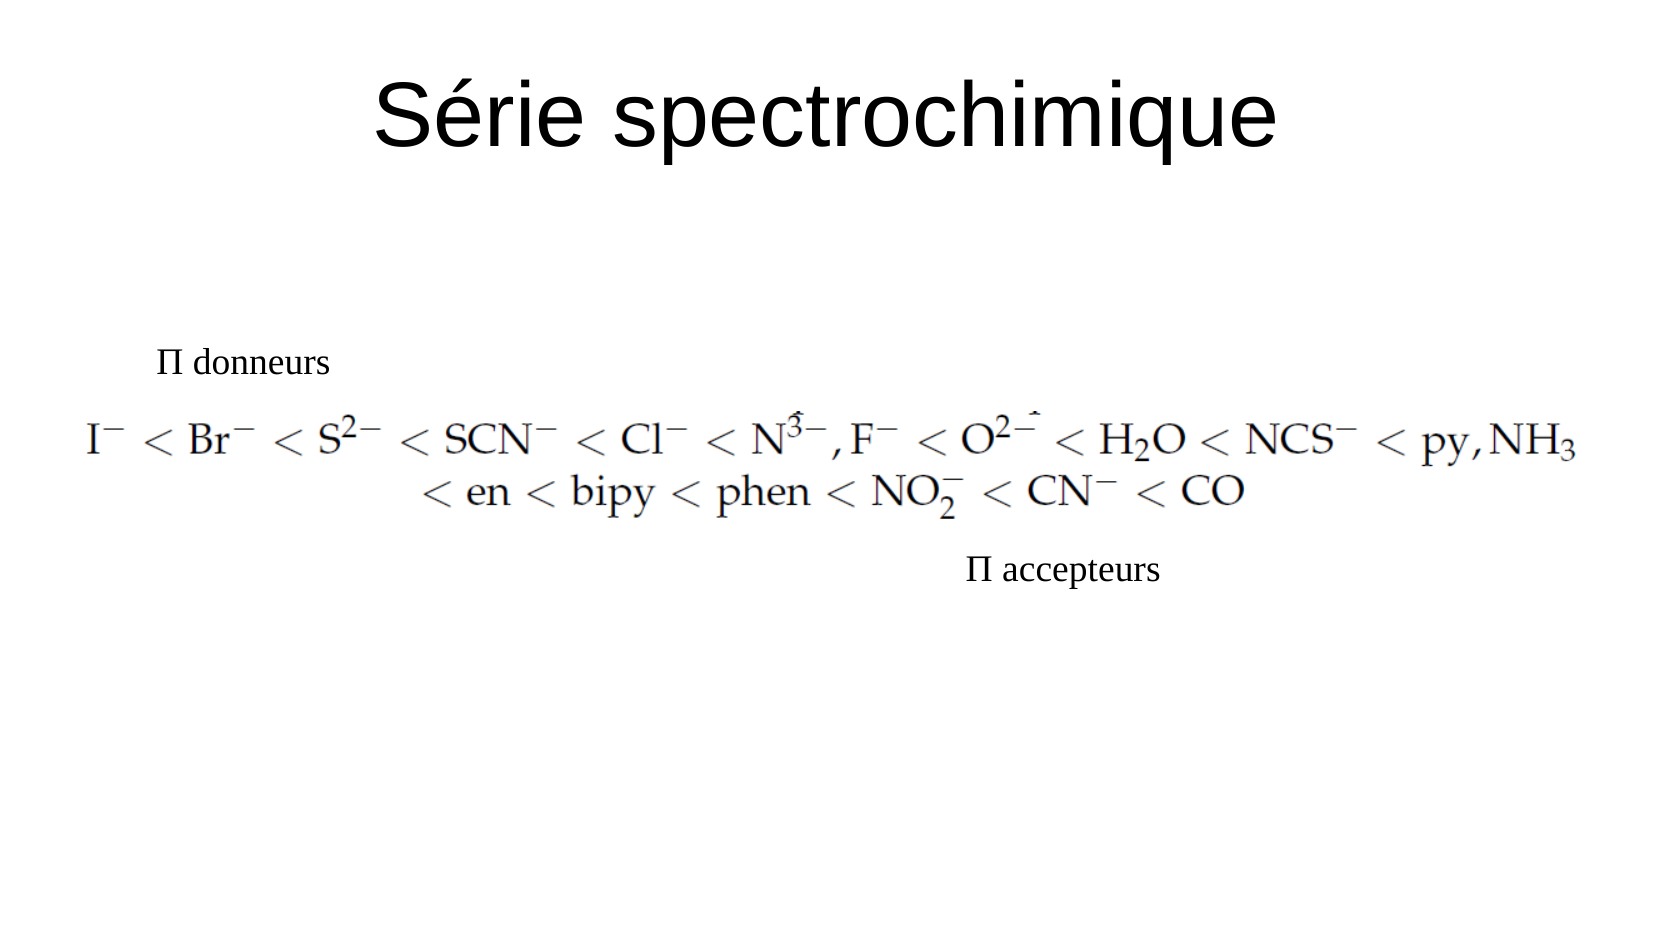

# Série spectrochimique
Π donneurs
Π accepteurs